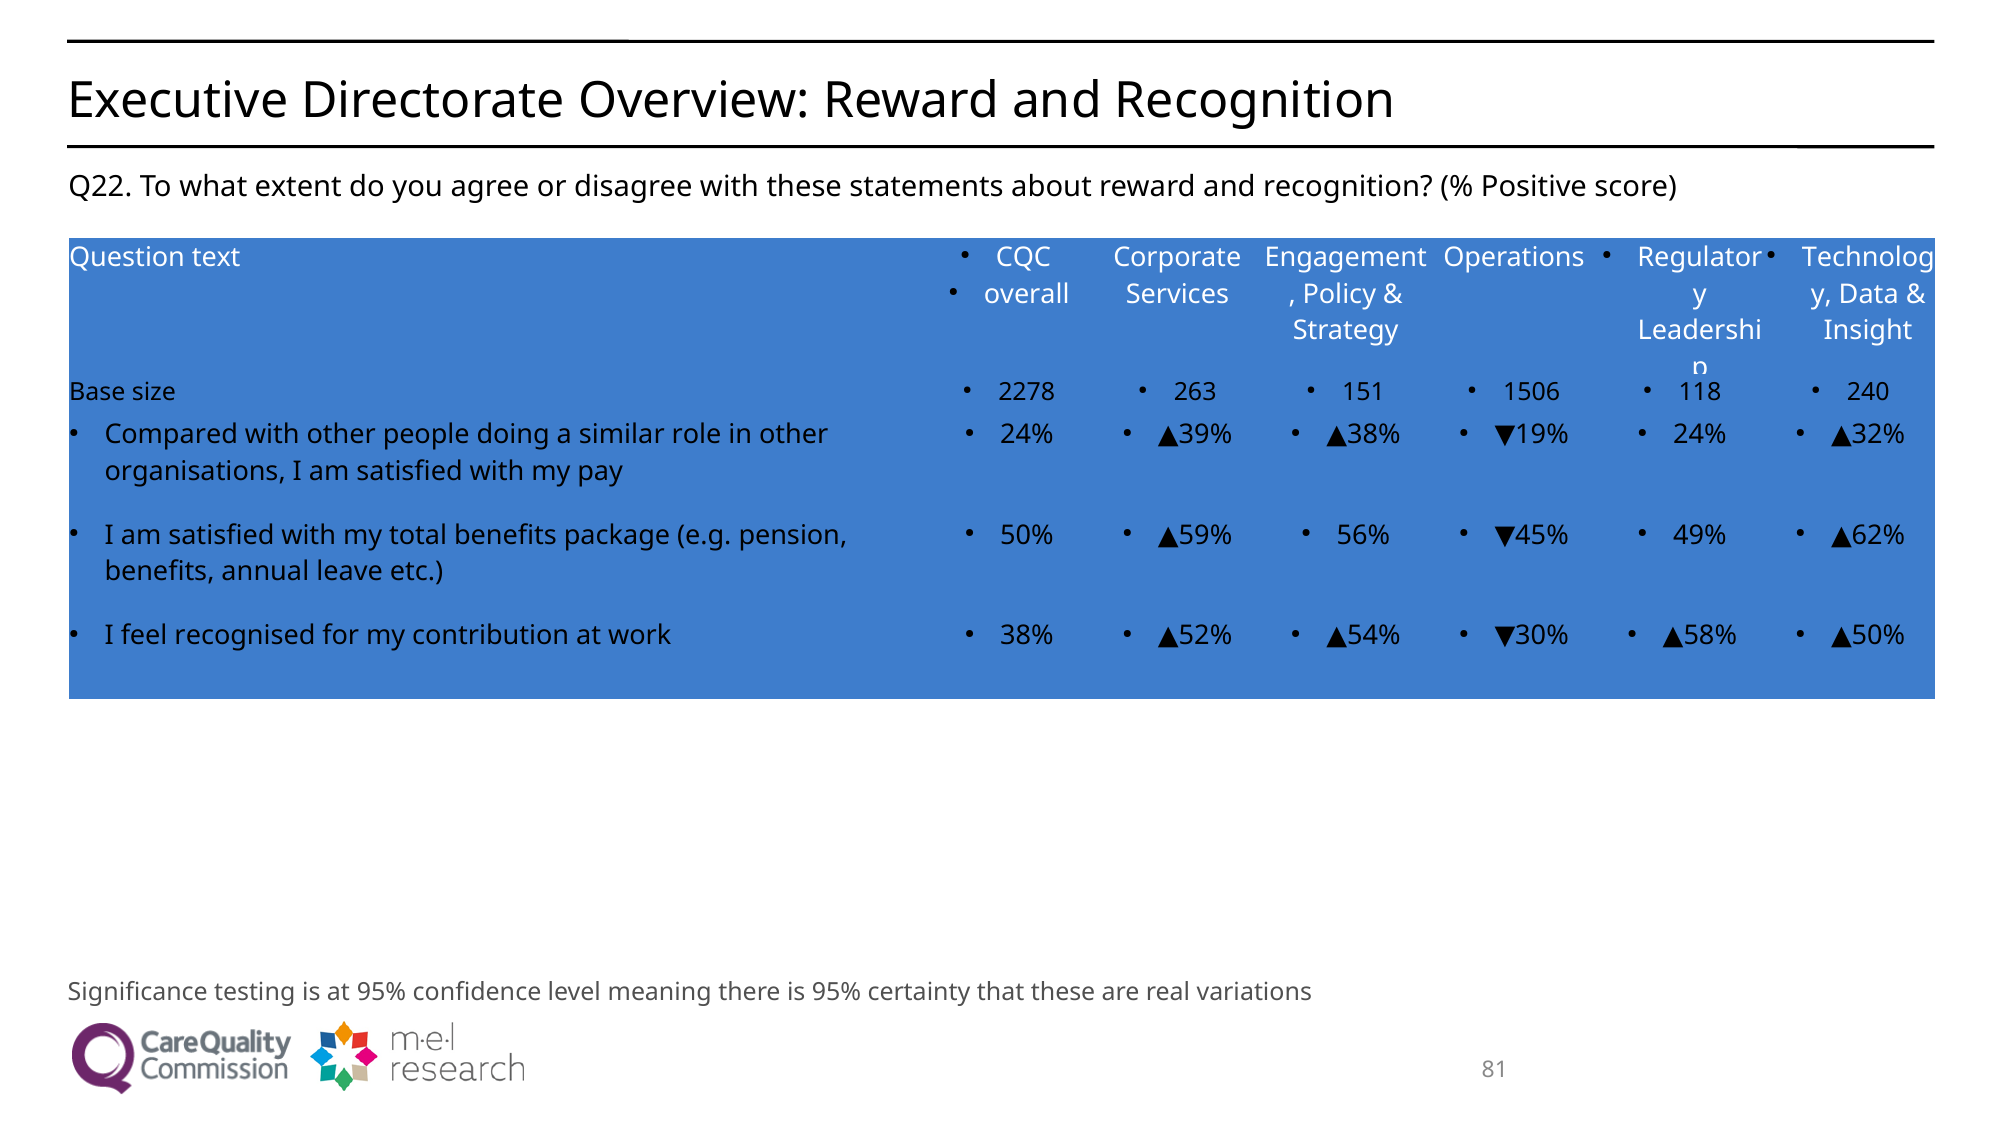

# Executive Directorate Overview: Reward and Recognition
Q22. To what extent do you agree or disagree with these statements about reward and recognition? (% Positive score)
| Question text | CQC overall | Corporate Services | Engagement, Policy & Strategy | Operations | Regulatory Leadership | Technology, Data & Insight |
| --- | --- | --- | --- | --- | --- | --- |
| Base size | 2278 | 263 | 151 | 1506 | 118 | 240 |
| Compared with other people doing a similar role in other organisations, I am satisfied with my pay | 24% | ▲39% | ▲38% | ▼19% | 24% | ▲32% |
| I am satisfied with my total benefits package (e.g. pension, benefits, annual leave etc.) | 50% | ▲59% | 56% | ▼45% | 49% | ▲62% |
| I feel recognised for my contribution at work | 38% | ▲52% | ▲54% | ▼30% | ▲58% | ▲50% |
Significance testing is at 95% confidence level meaning there is 95% certainty that these are real variations